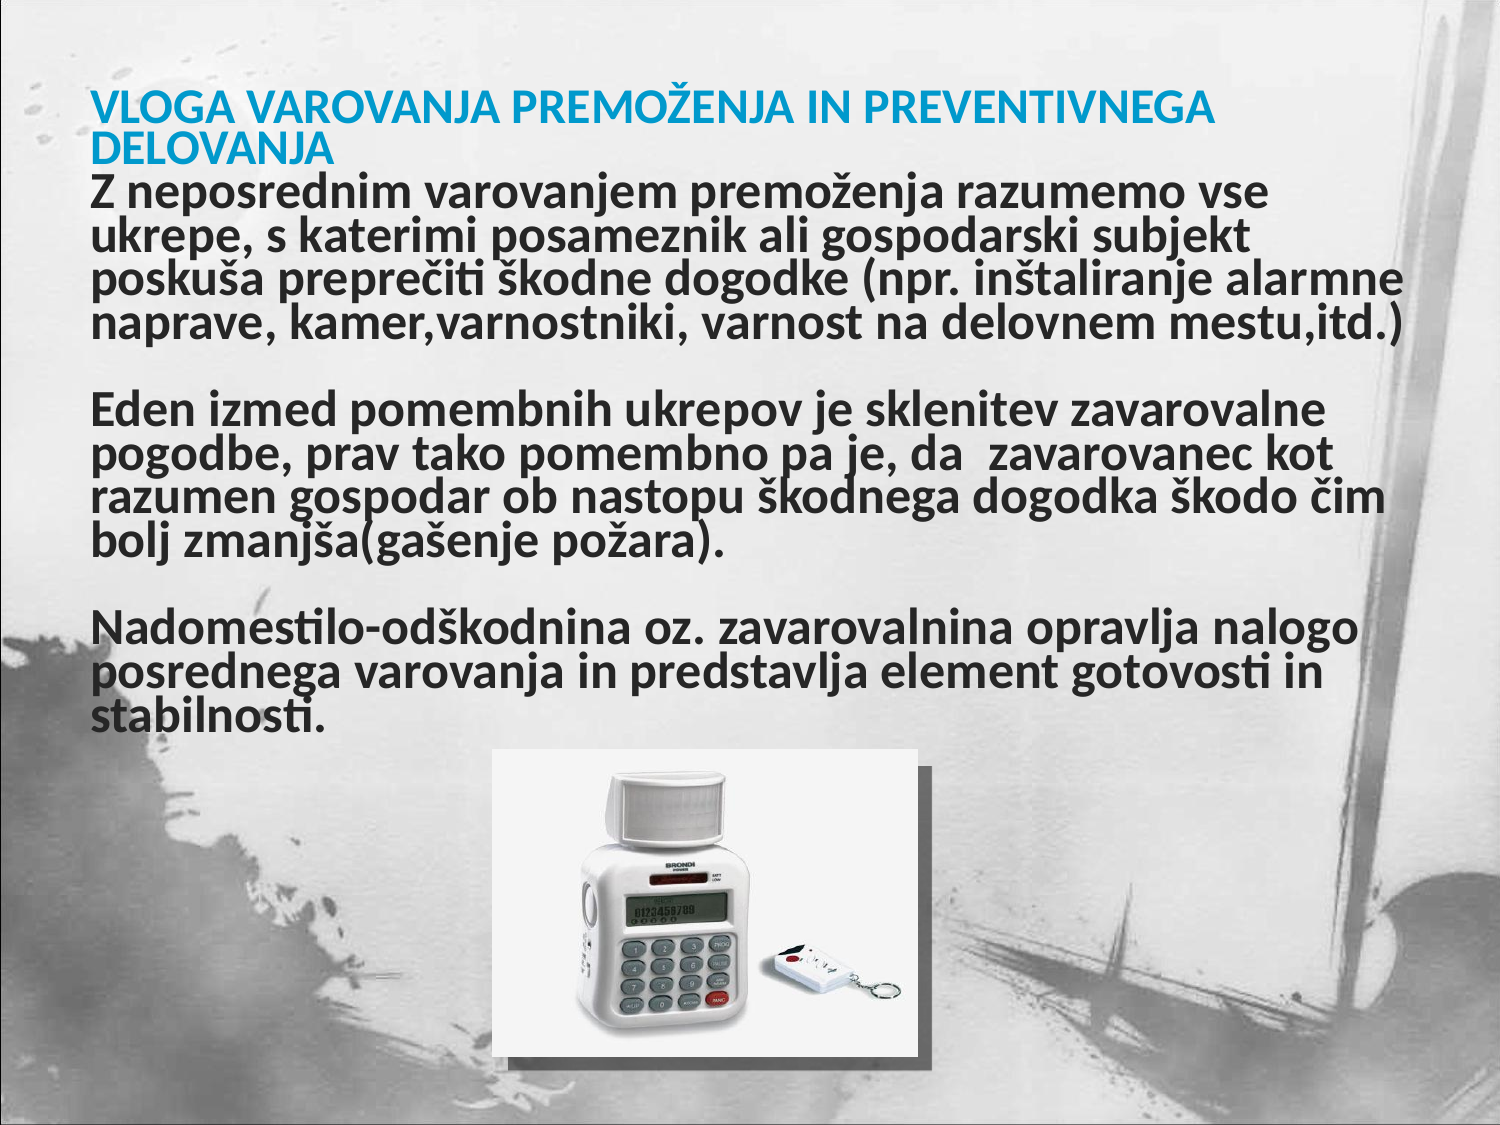

# VLOGA VAROVANJA PREMOŽENJA IN PREVENTIVNEGA DELOVANJA
Z neposrednim varovanjem premoženja razumemo vse ukrepe, s katerimi posameznik ali gospodarski subjekt poskuša preprečiti škodne dogodke (npr. inštaliranje alarmne naprave, kamer,varnostniki, varnost na delovnem mestu,itd.)
Eden izmed pomembnih ukrepov je sklenitev zavarovalne pogodbe, prav tako pomembno pa je, da zavarovanec kot razumen gospodar ob nastopu škodnega dogodka škodo čim bolj zmanjša(gašenje požara).
Nadomestilo-odškodnina oz. zavarovalnina opravlja nalogo posrednega varovanja in predstavlja element gotovosti in stabilnosti.